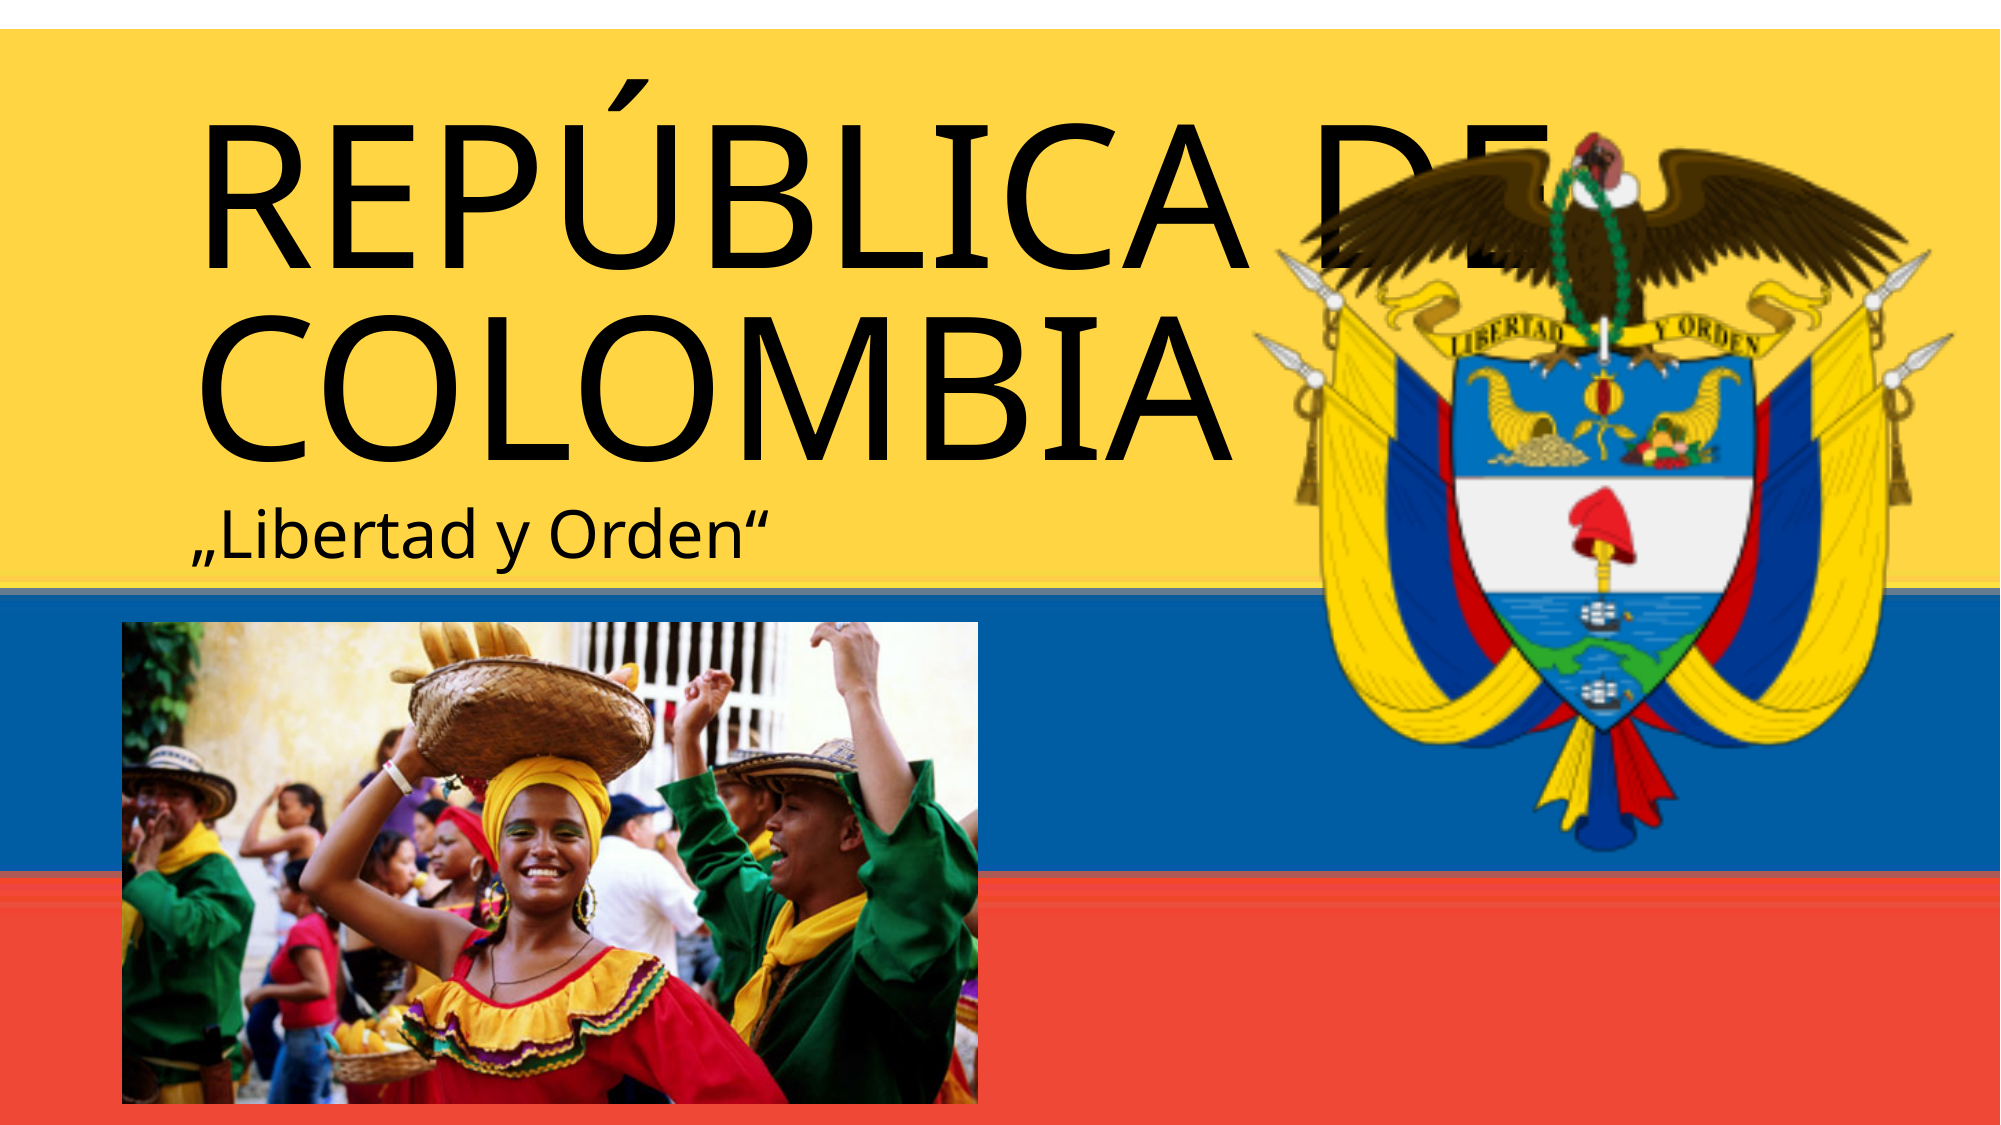

# República de Colombia
„Libertad y Orden“